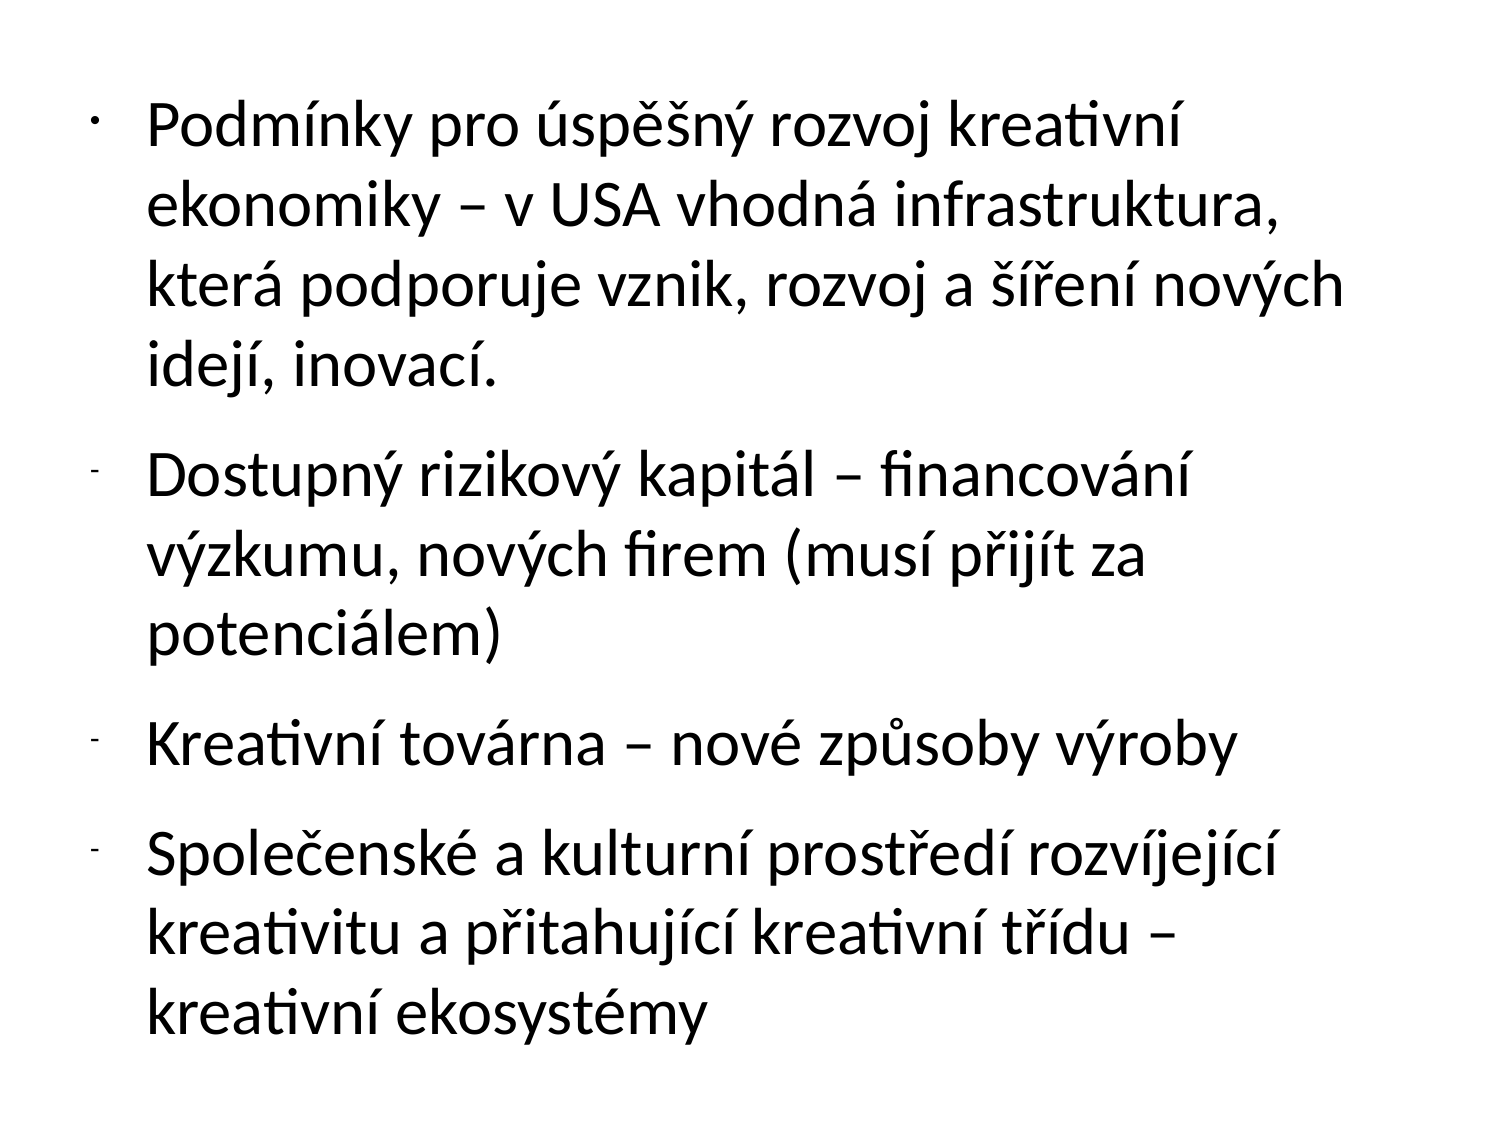

#
Podmínky pro úspěšný rozvoj kreativní ekonomiky – v USA vhodná infrastruktura, která podporuje vznik, rozvoj a šíření nových idejí, inovací.
Dostupný rizikový kapitál – financování výzkumu, nových firem (musí přijít za potenciálem)
Kreativní továrna – nové způsoby výroby
Společenské a kulturní prostředí rozvíjející kreativitu a přitahující kreativní třídu – kreativní ekosystémy